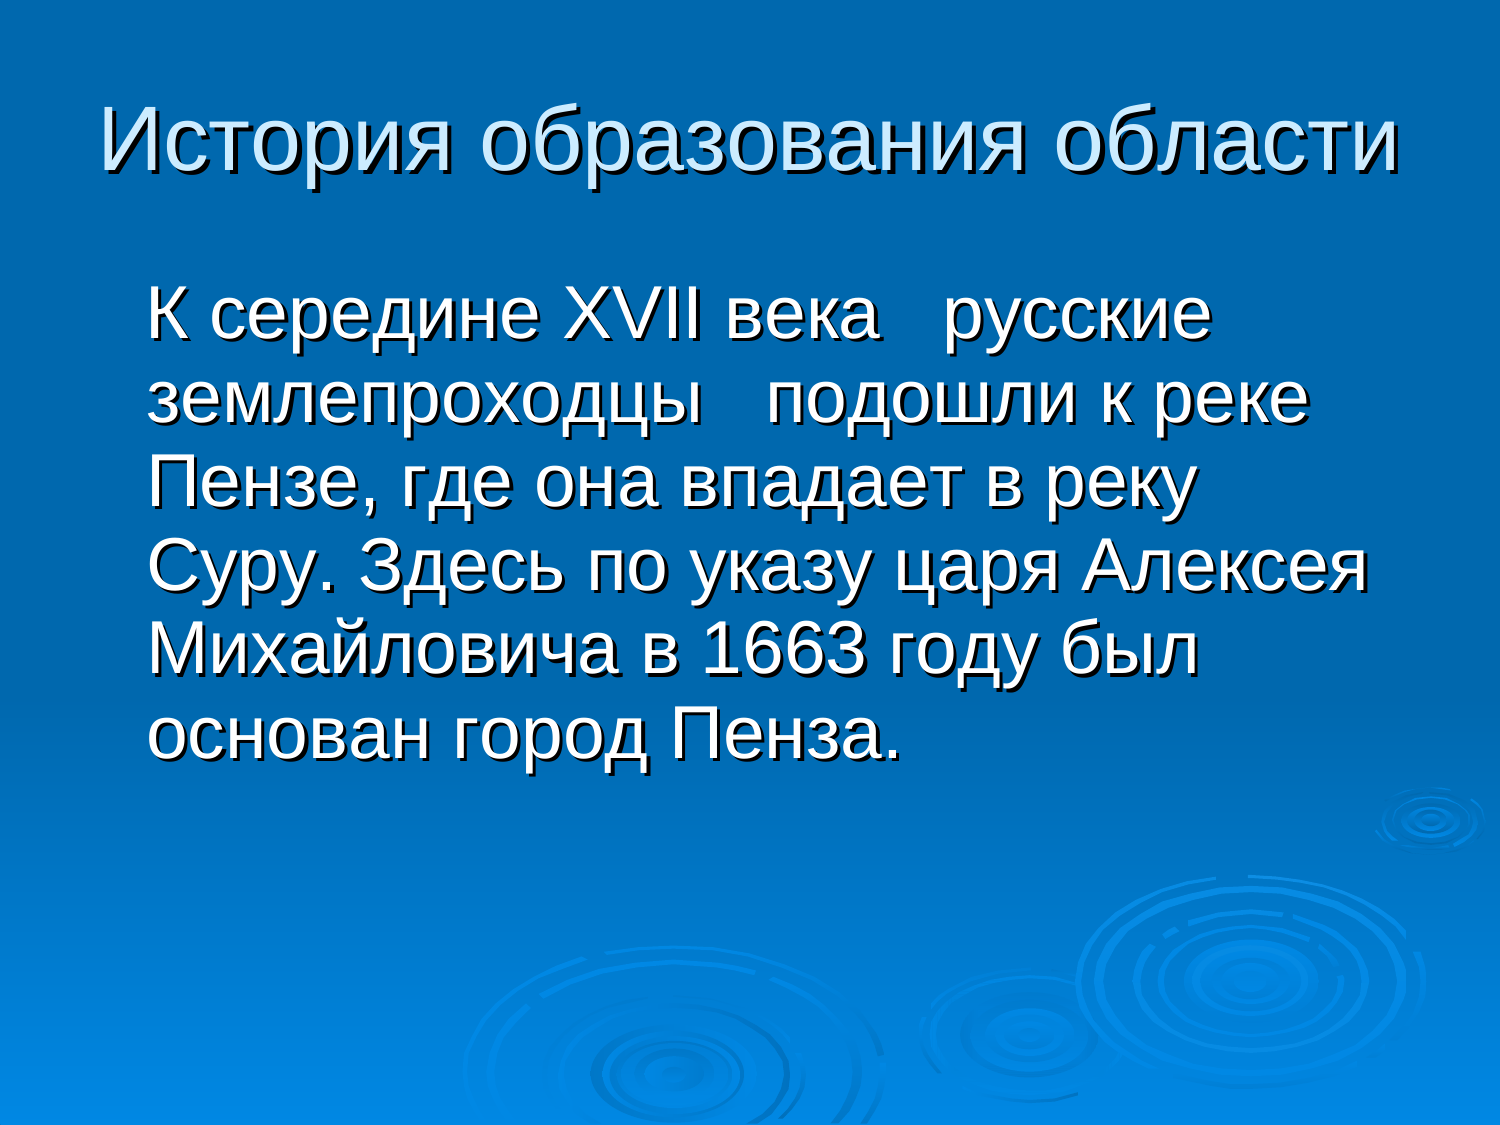

# История образования области
 К середине XVII века русские землепроходцы подошли к реке Пензе, где она впадает в реку Суру. Здесь по указу царя Алексея Михайловича в 1663 году был основан город Пенза.